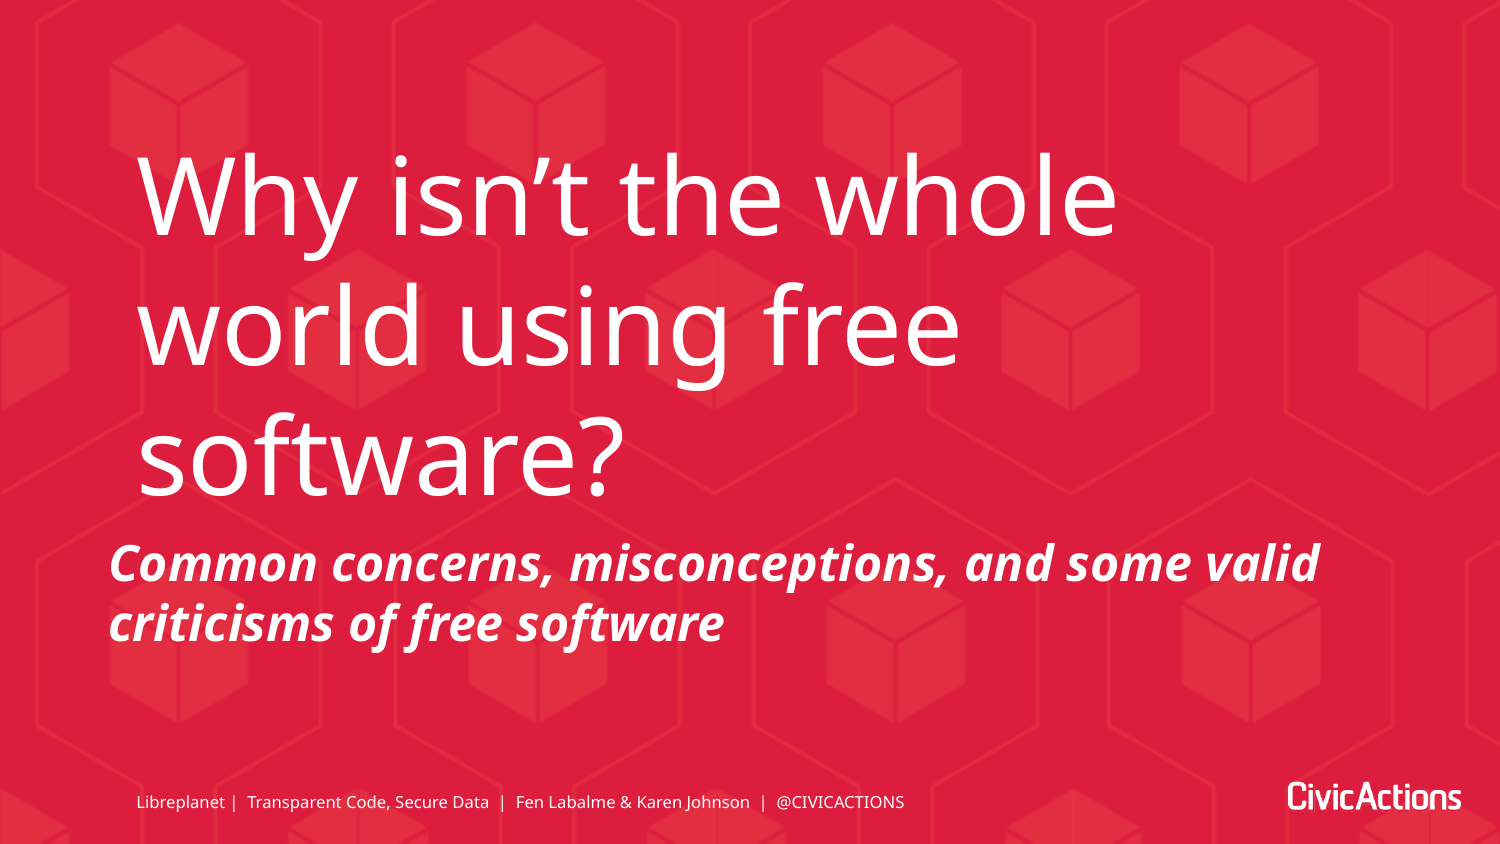

# Why isn’t the whole world using free software?
Common concerns, misconceptions, and some valid criticisms of free software
Libreplanet | Transparent Code, Secure Data | Fen Labalme & Karen Johnson | @CIVICACTIONS